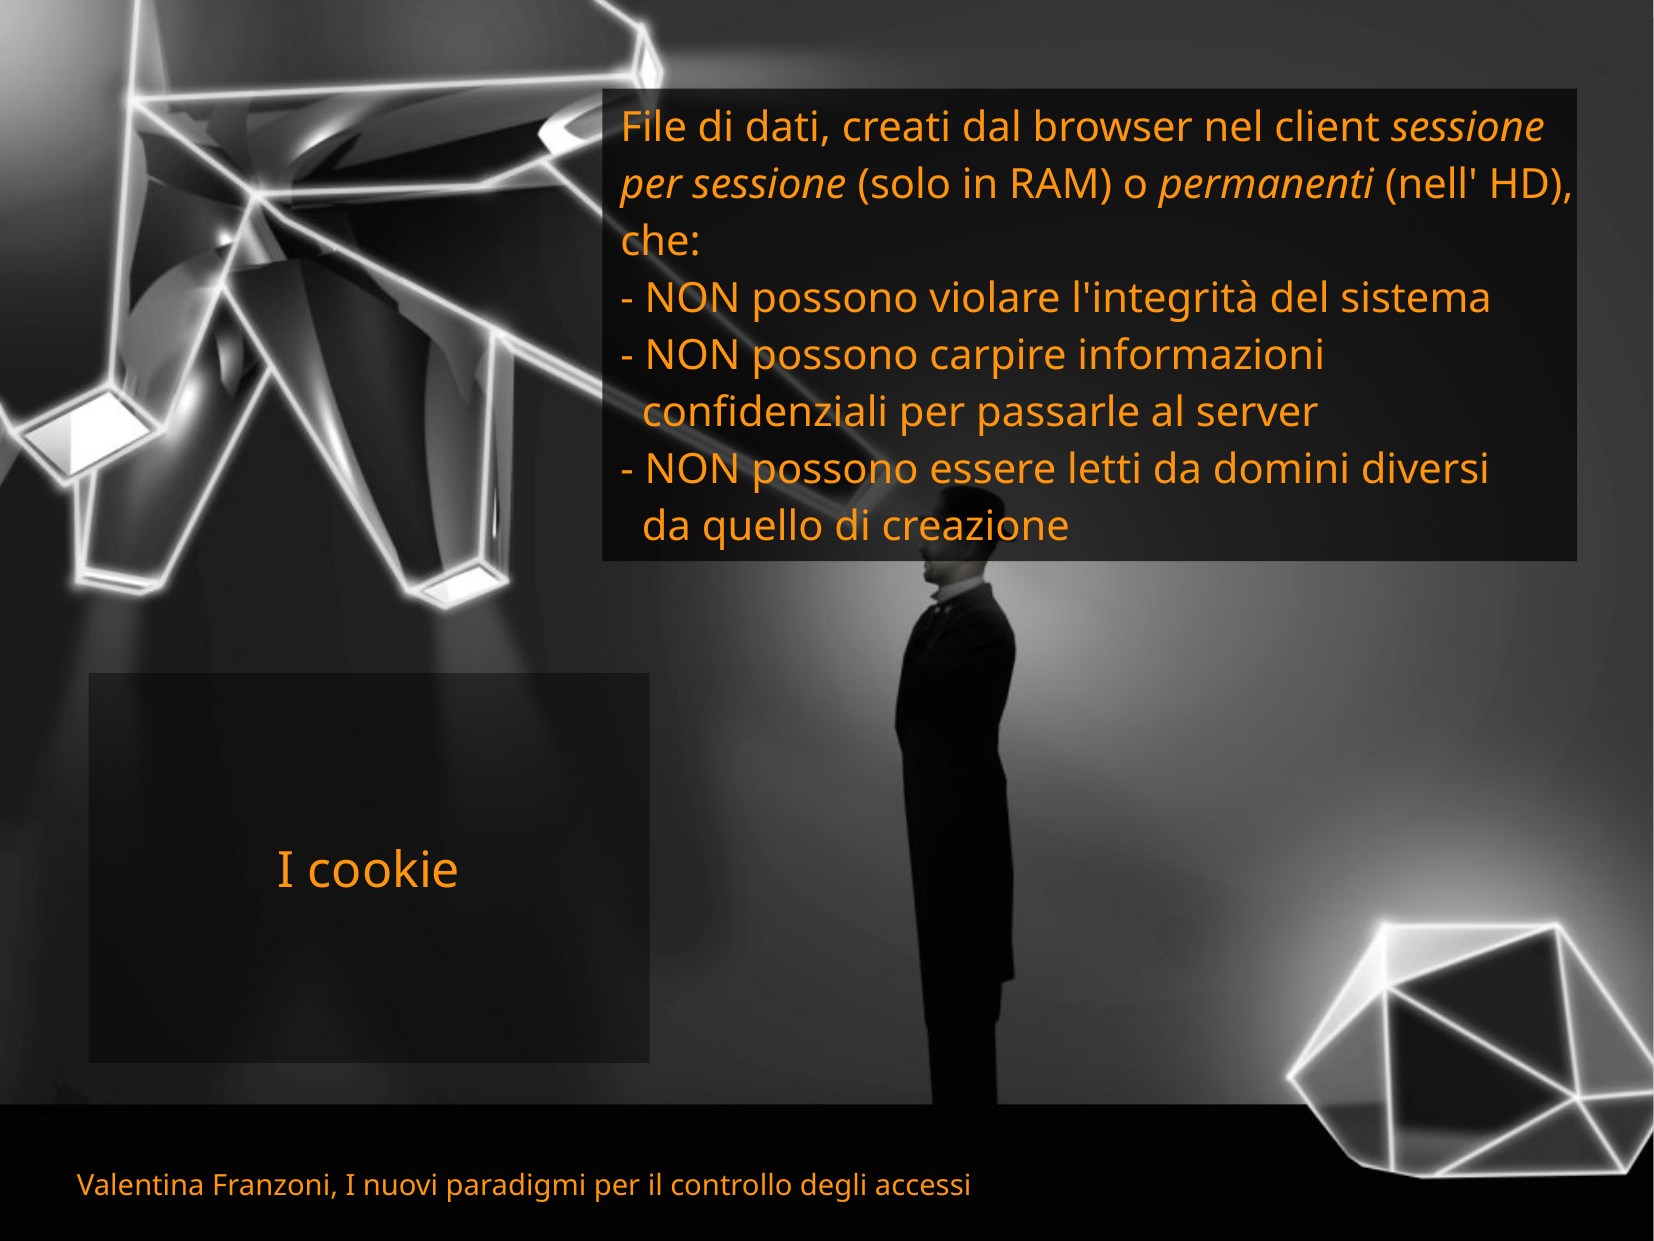

File di dati, creati dal browser nel client sessione per sessione (solo in RAM) o permanenti (nell' HD), che:
- NON possono violare l'integrità del sistema
- NON possono carpire informazioni
 confidenziali per passarle al server
- NON possono essere letti da domini diversi
 da quello di creazione
I cookie
# Valentina Franzoni, I nuovi paradigmi per il controllo degli accessi